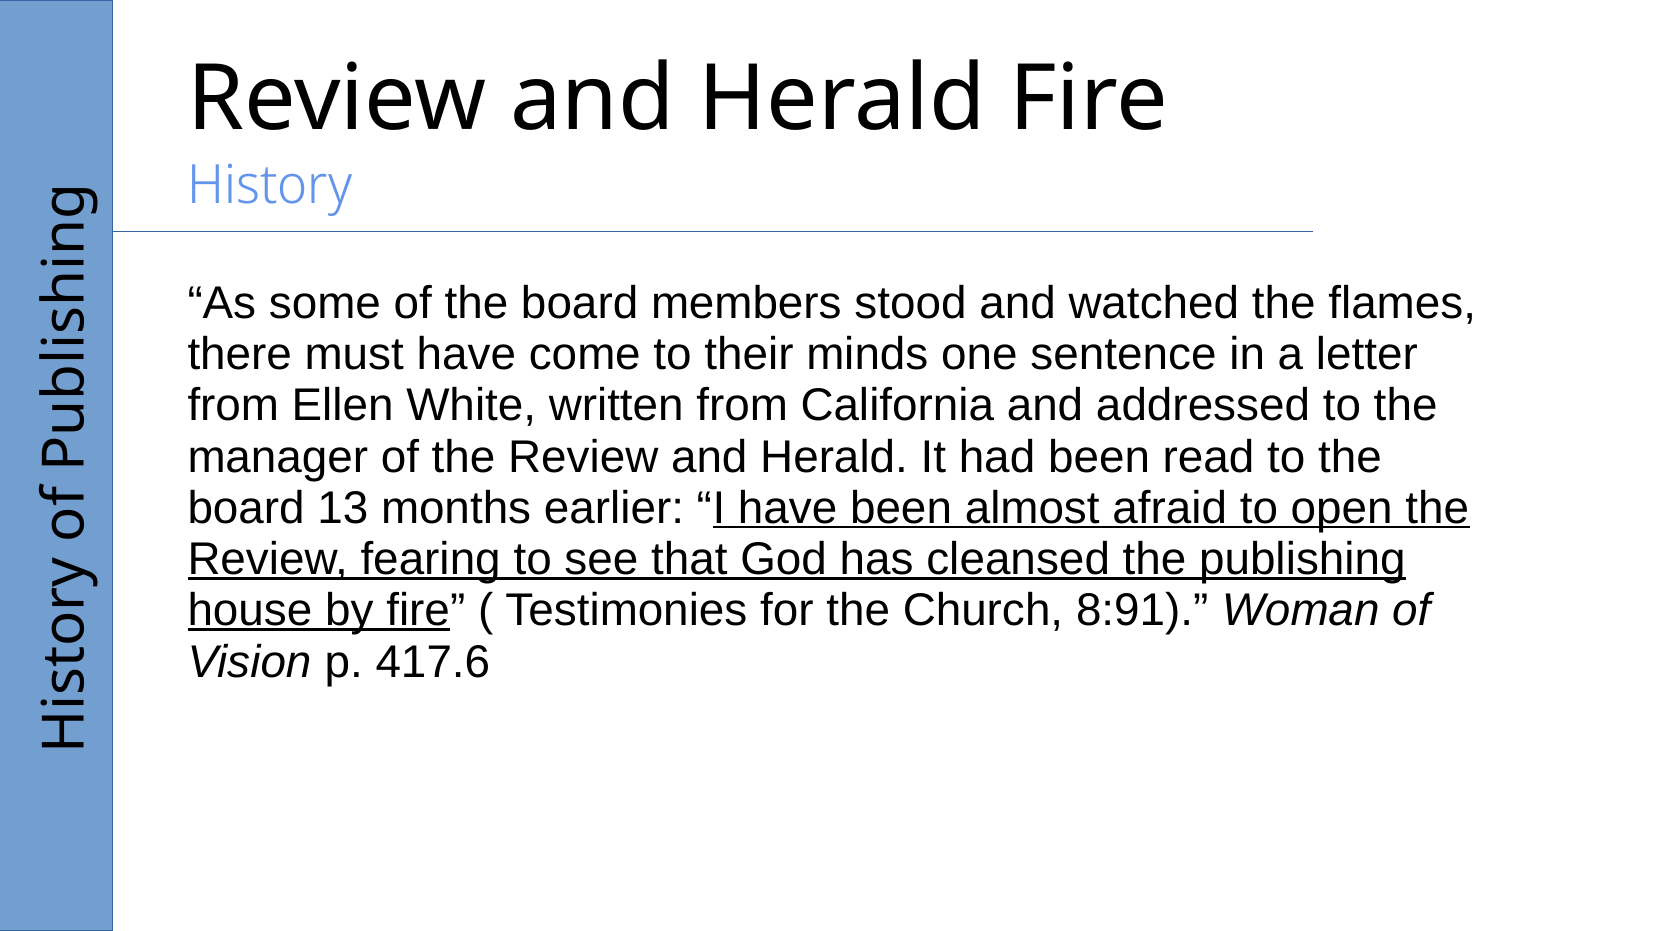

# Review and Herald Fire
History
“As some of the board members stood and watched the flames, there must have come to their minds one sentence in a letter from Ellen White, written from California and addressed to the manager of the Review and Herald. It had been read to the board 13 months earlier: “I have been almost afraid to open the Review, fearing to see that God has cleansed the publishing house by fire” ( Testimonies for the Church, 8:91).” Woman of Vision p. 417.6
History of Publishing